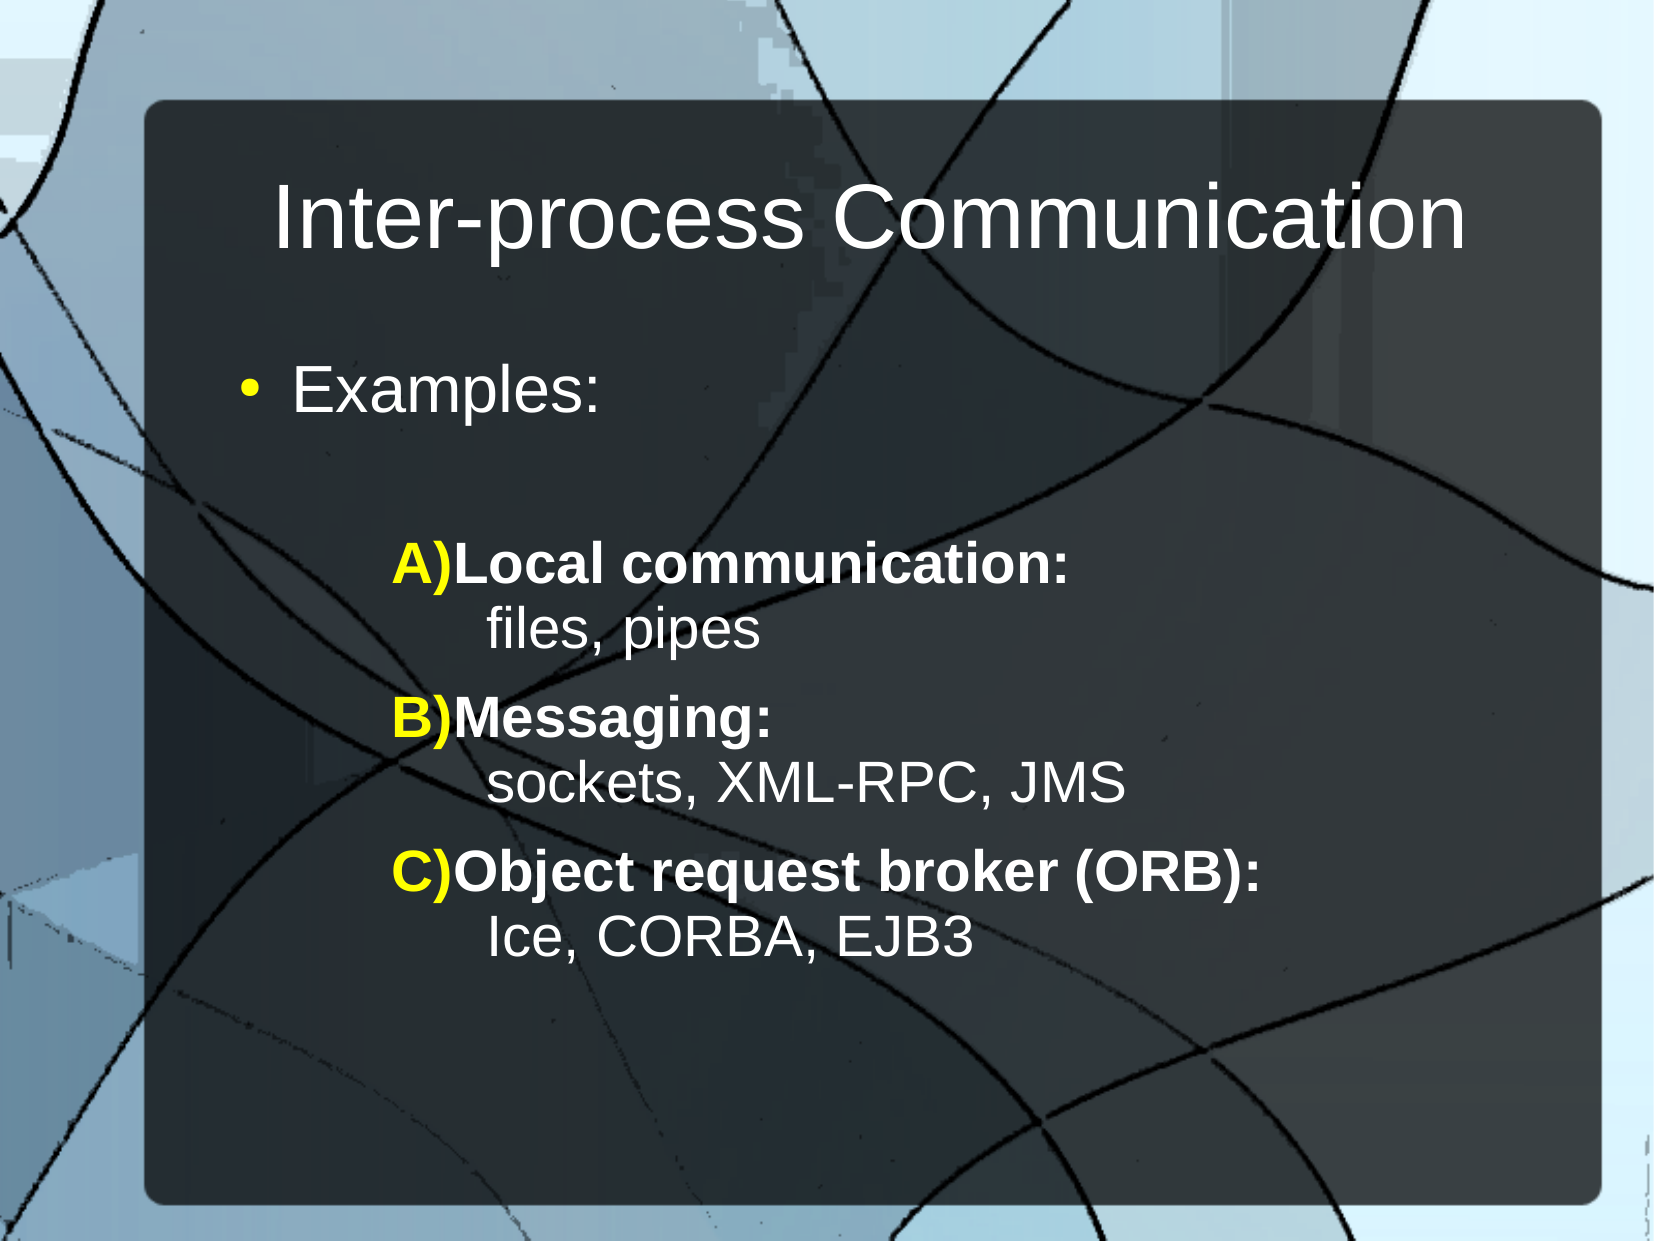

# Inter-process Communication
Examples:
Local communication:
files, pipes
Messaging:
sockets, XML-RPC, JMS
Object request broker (ORB):
Ice, CORBA, EJB3